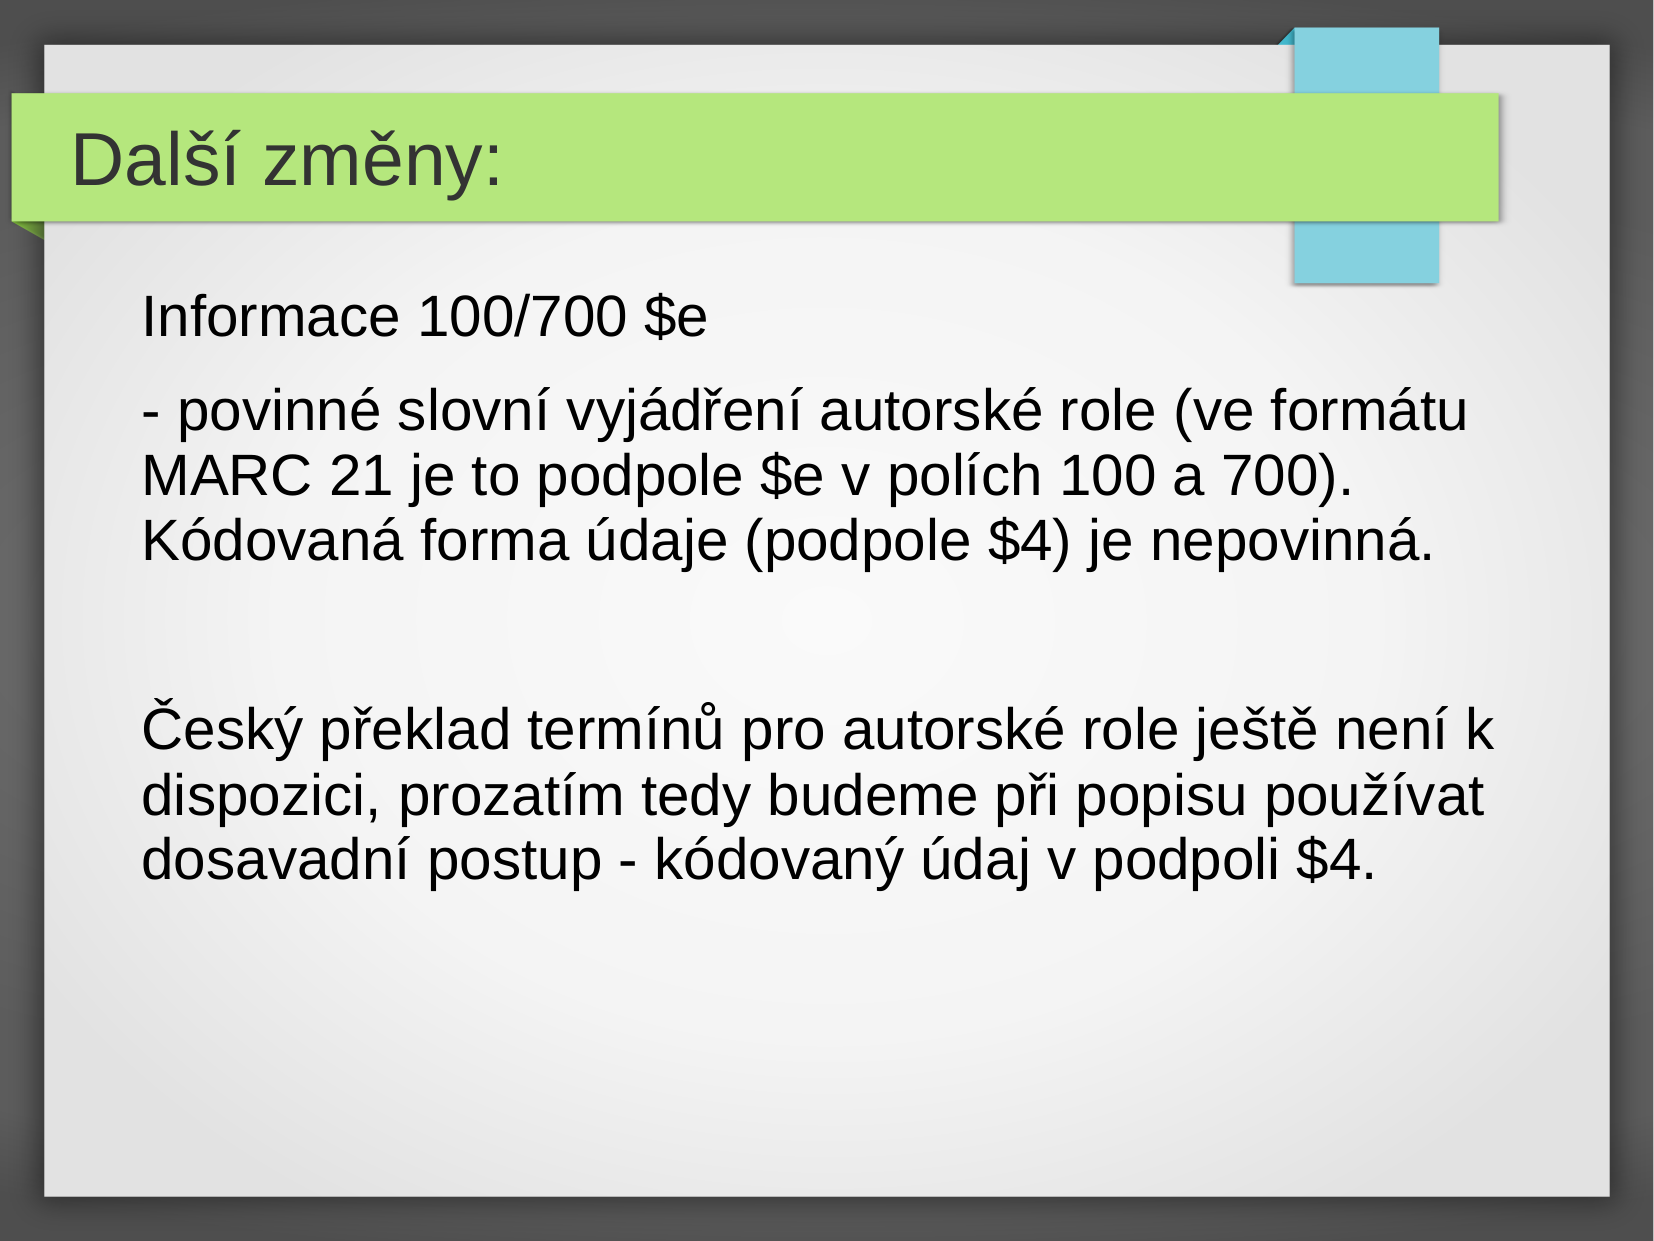

# Další změny:
Informace 100/700 $e
- povinné slovní vyjádření autorské role (ve formátu MARC 21 je to podpole $e v polích 100 a 700). Kódovaná forma údaje (podpole $4) je nepovinná.
Český překlad termínů pro autorské role ještě není k dispozici, prozatím tedy budeme při popisu používat dosavadní postup - kódovaný údaj v podpoli $4.